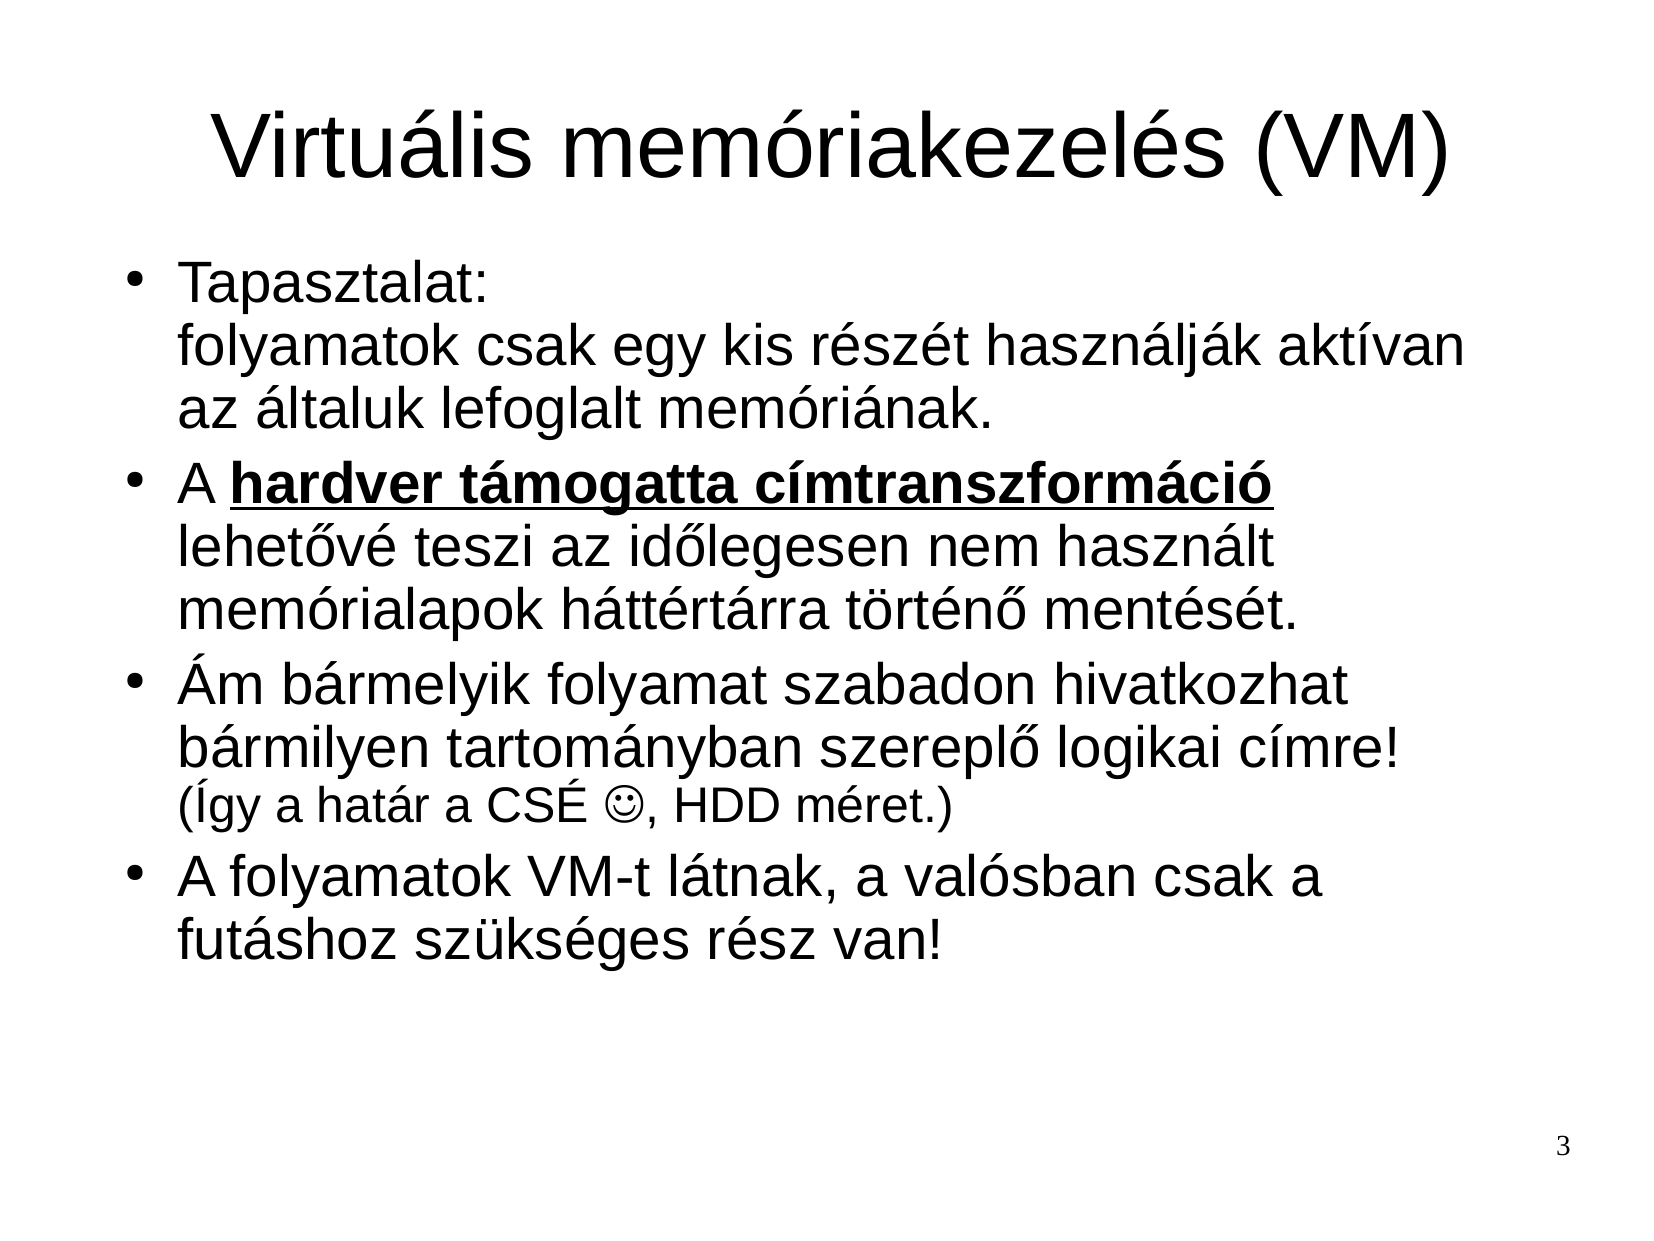

# Virtuális memóriakezelés (VM)
Tapasztalat:
folyamatok csak egy kis részét használják aktívan az általuk lefoglalt memóriának.
A hardver támogatta címtranszformáció lehetővé teszi az időlegesen nem használt memórialapok háttértárra történő mentését.
Ám bármelyik folyamat szabadon hivatkozhat bármilyen tartományban szereplő logikai címre! (Így a határ a CSÉ , HDD méret.)
A folyamatok VM-t látnak, a valósban csak a futáshoz szükséges rész van!
3